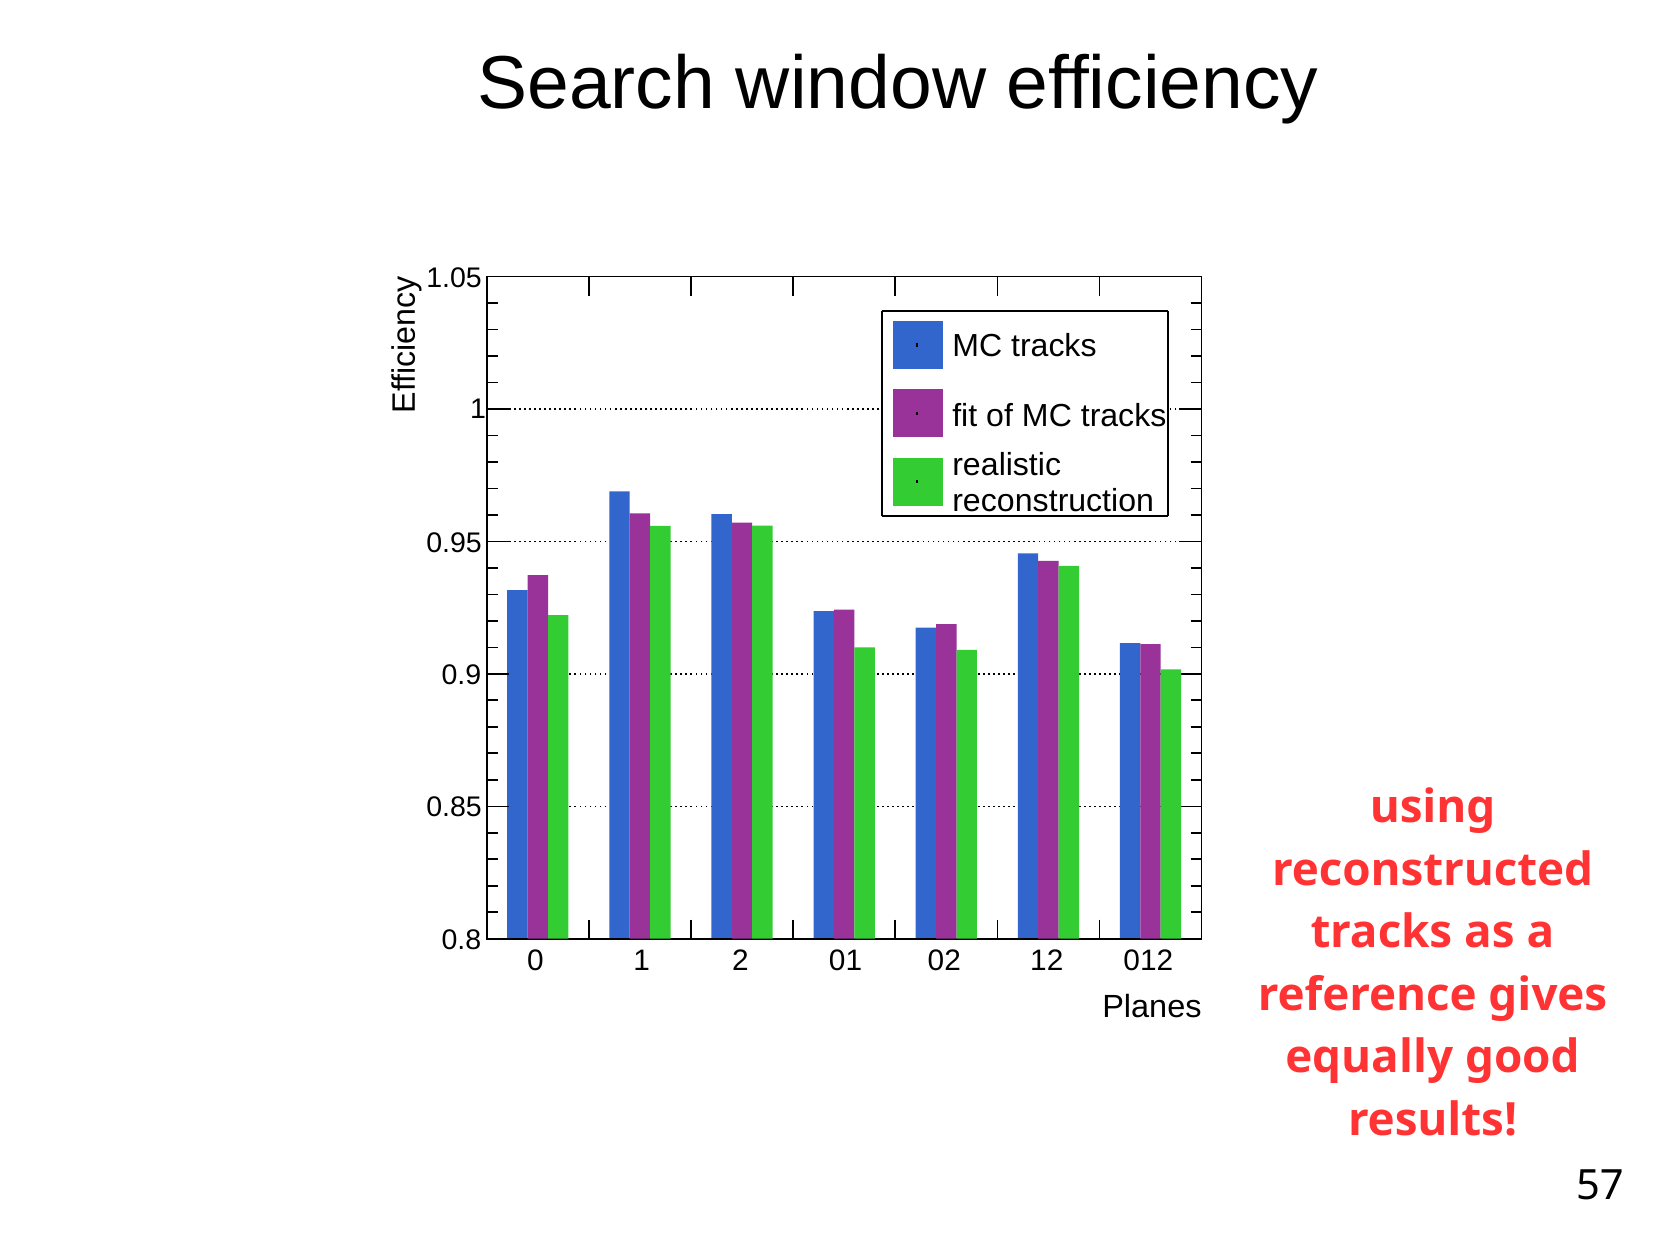

# Search window efficiency
using reconstructed tracks as a reference gives equally good results!
57